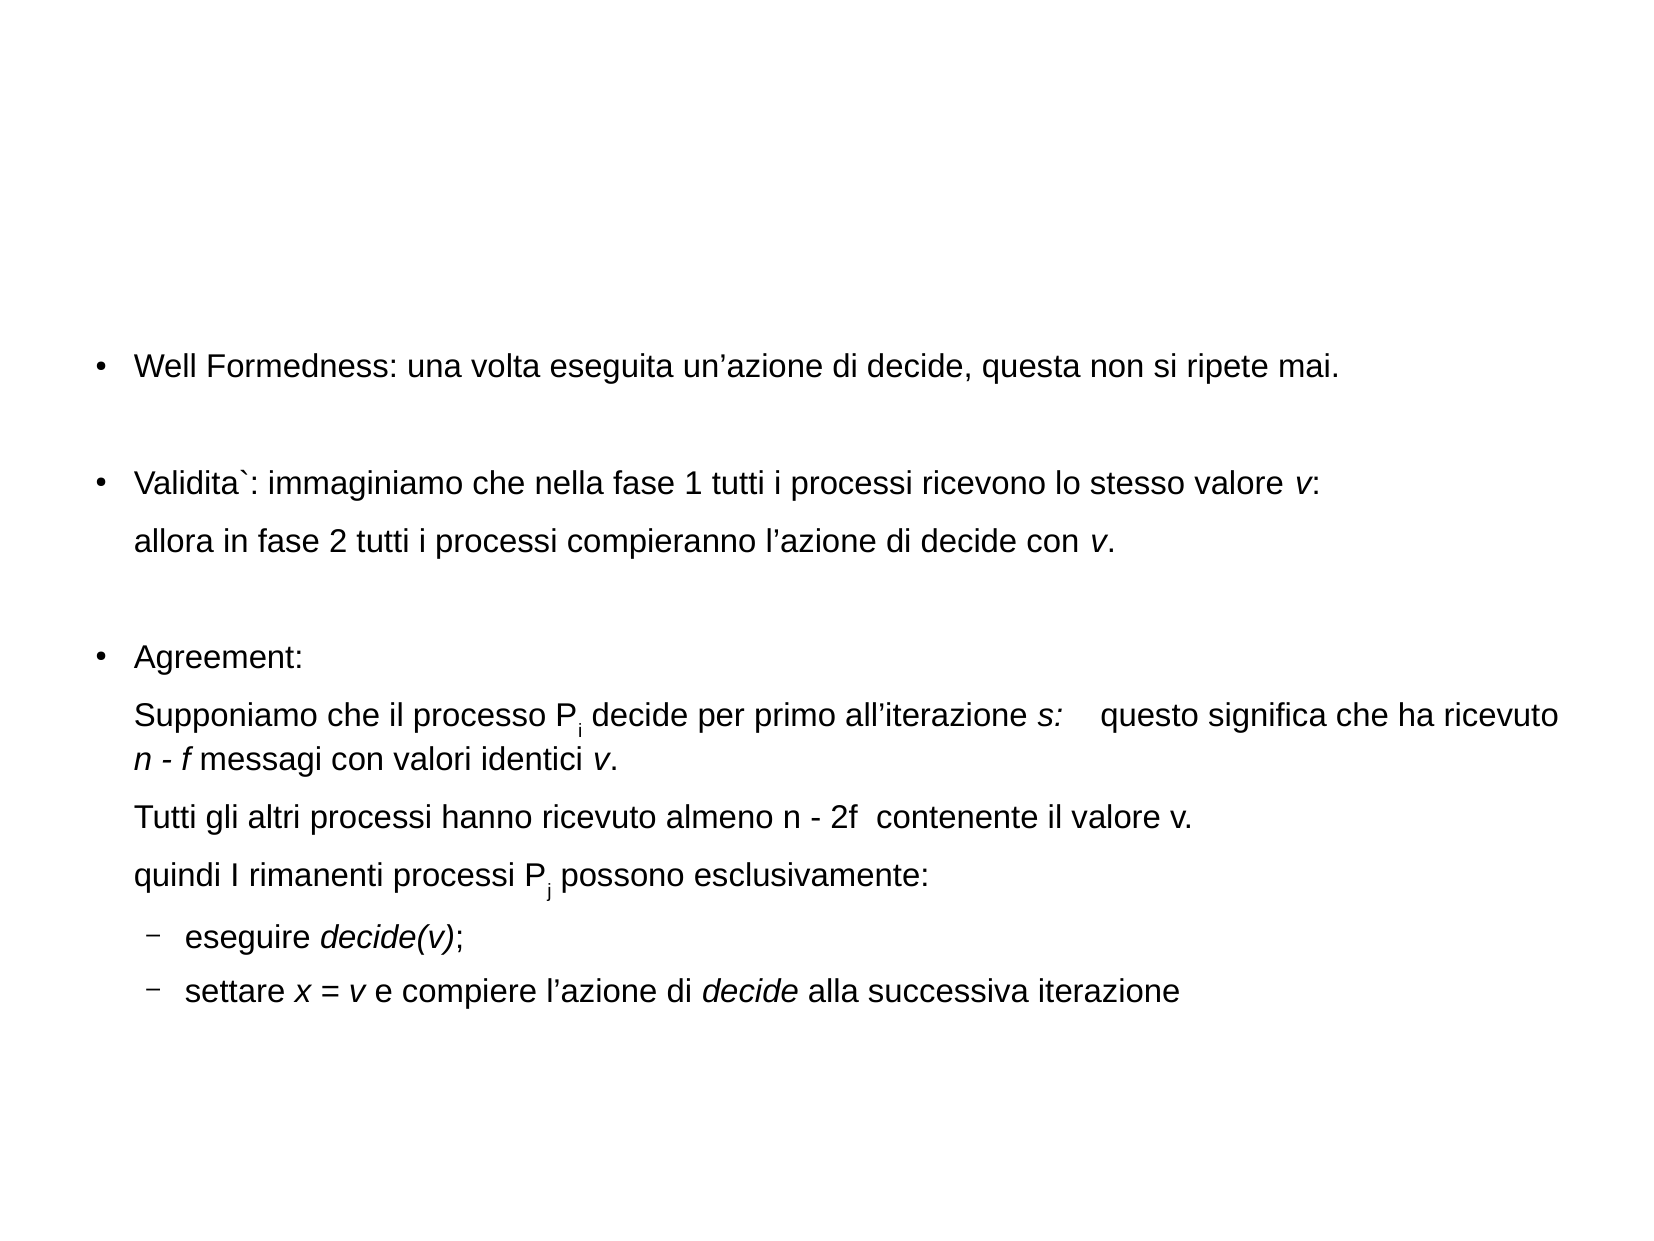

#
Well Formedness: una volta eseguita un’azione di decide, questa non si ripete mai.
Validita`: immaginiamo che nella fase 1 tutti i processi ricevono lo stesso valore v:
allora in fase 2 tutti i processi compieranno l’azione di decide con v.
Agreement:
Supponiamo che il processo Pi decide per primo all’iterazione s: questo significa che ha ricevuto n - f messagi con valori identici v.
Tutti gli altri processi hanno ricevuto almeno n - 2f contenente il valore v.
quindi I rimanenti processi Pj possono esclusivamente:
eseguire decide(v);
settare x = v e compiere l’azione di decide alla successiva iterazione